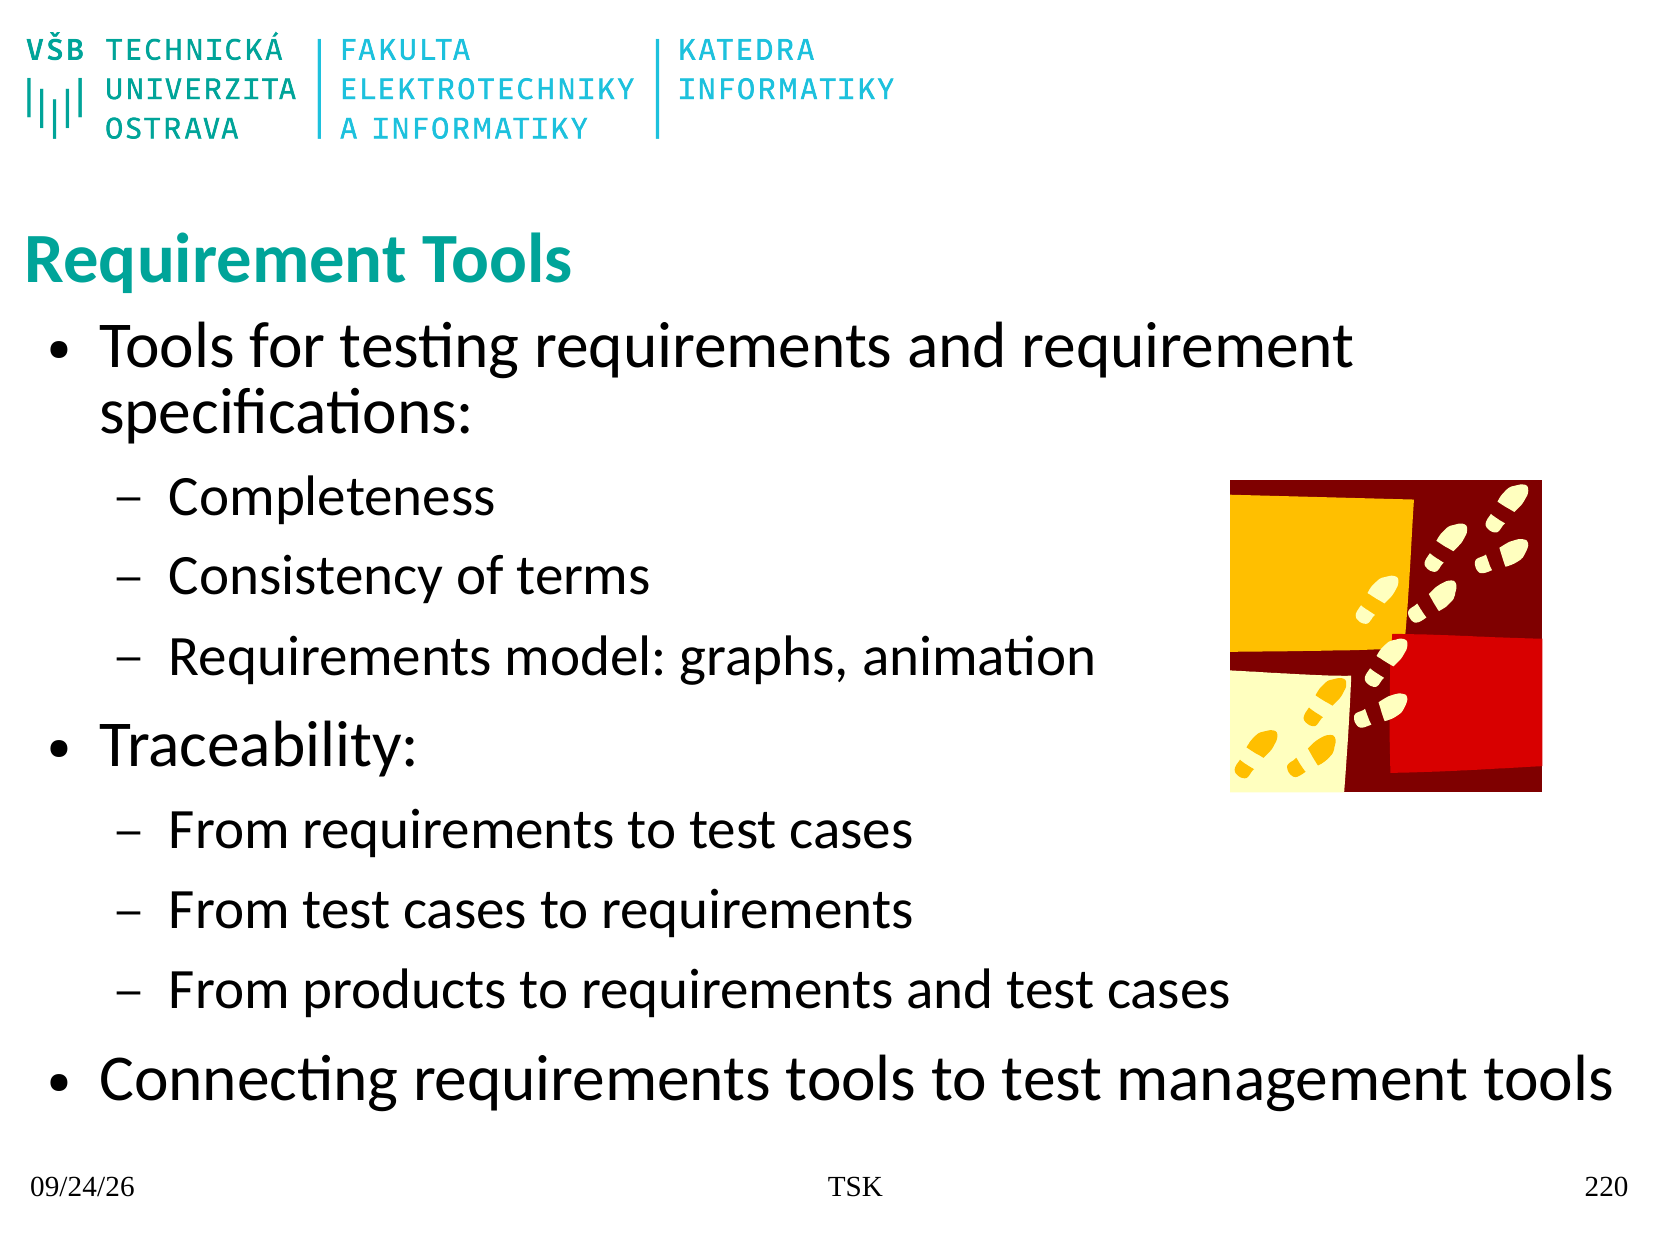

# Requirement Tools
Tools for testing requirements and requirement specifications:
Completeness
Consistency of terms
Requirements model: graphs, animation
Traceability:
From requirements to test cases
From test cases to requirements
From products to requirements and test cases
Connecting requirements tools to test management tools
TSK
220